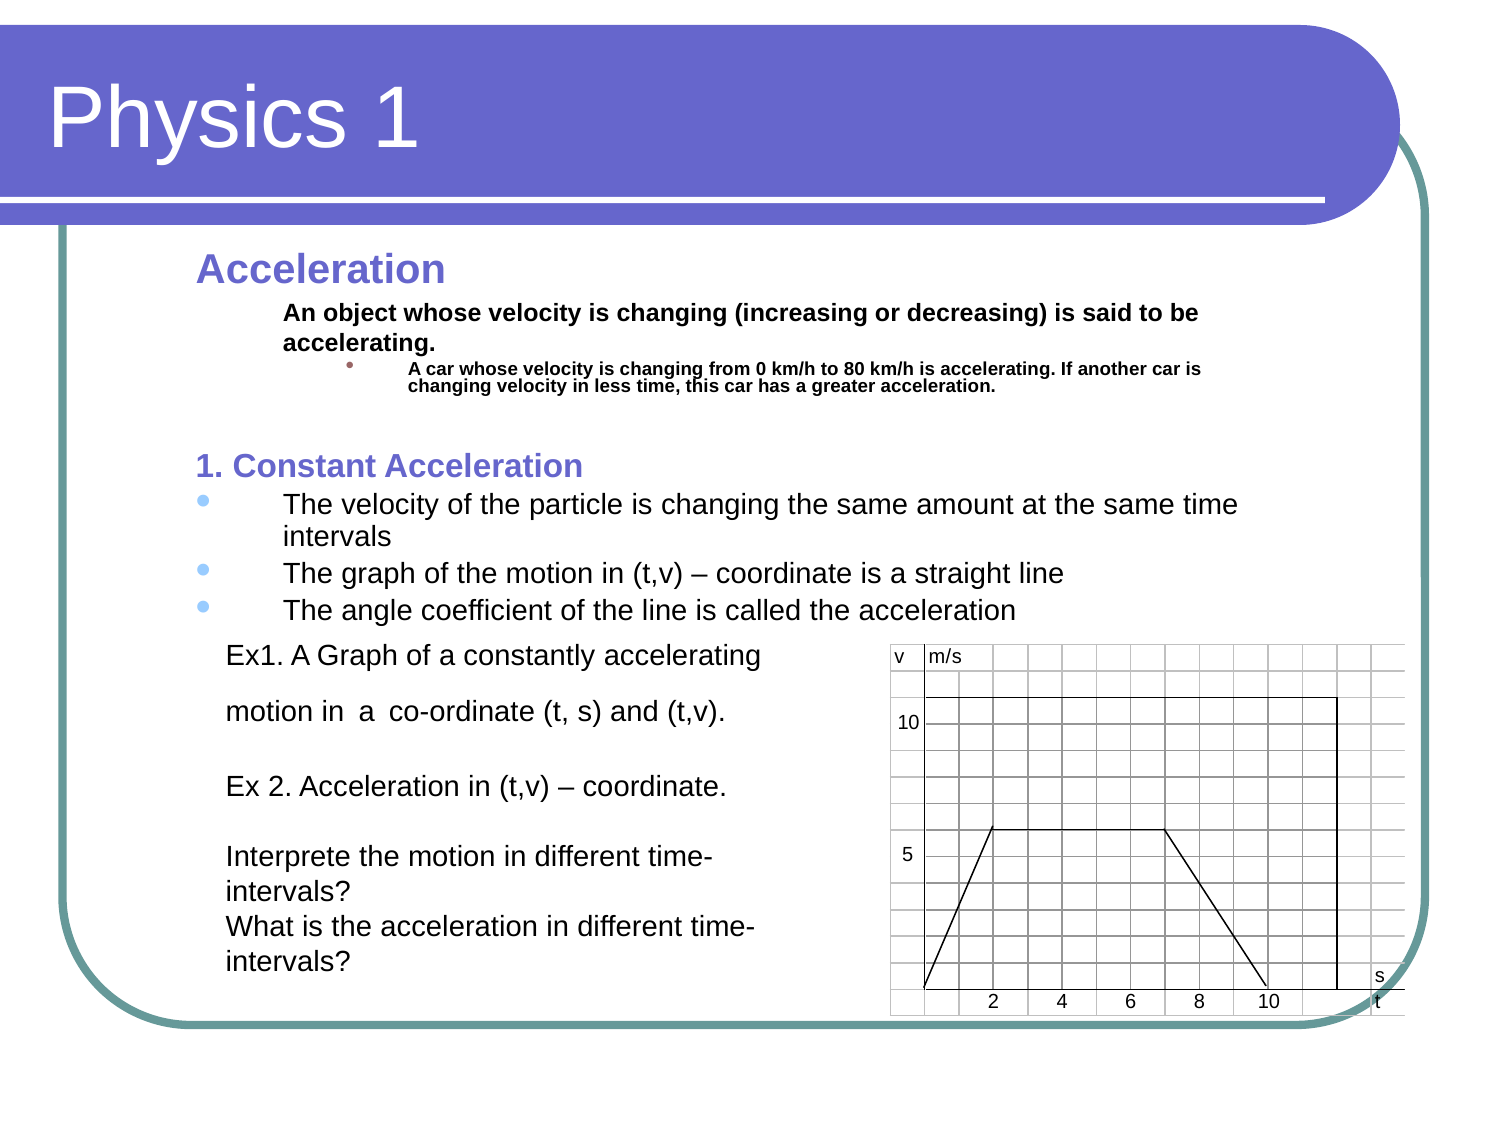

# Physics 1
Acceleration
	An object whose velocity is changing (increasing or decreasing) is said to be accelerating.
A car whose velocity is changing from 0 km/h to 80 km/h is accelerating. If another car is changing velocity in less time, this car has a greater acceleration.
1. Constant Acceleration
The velocity of the particle is changing the same amount at the same time intervals
The graph of the motion in (t,v) – coordinate is a straight line
The angle coefficient of the line is called the acceleration
Ex1. A Graph of a constantly accelerating
motion in a co-ordinate (t, s) and (t,v).
Ex 2. Acceleration in (t,v) – coordinate.
Interprete the motion in different time-intervals?
What is the acceleration in different time-intervals?